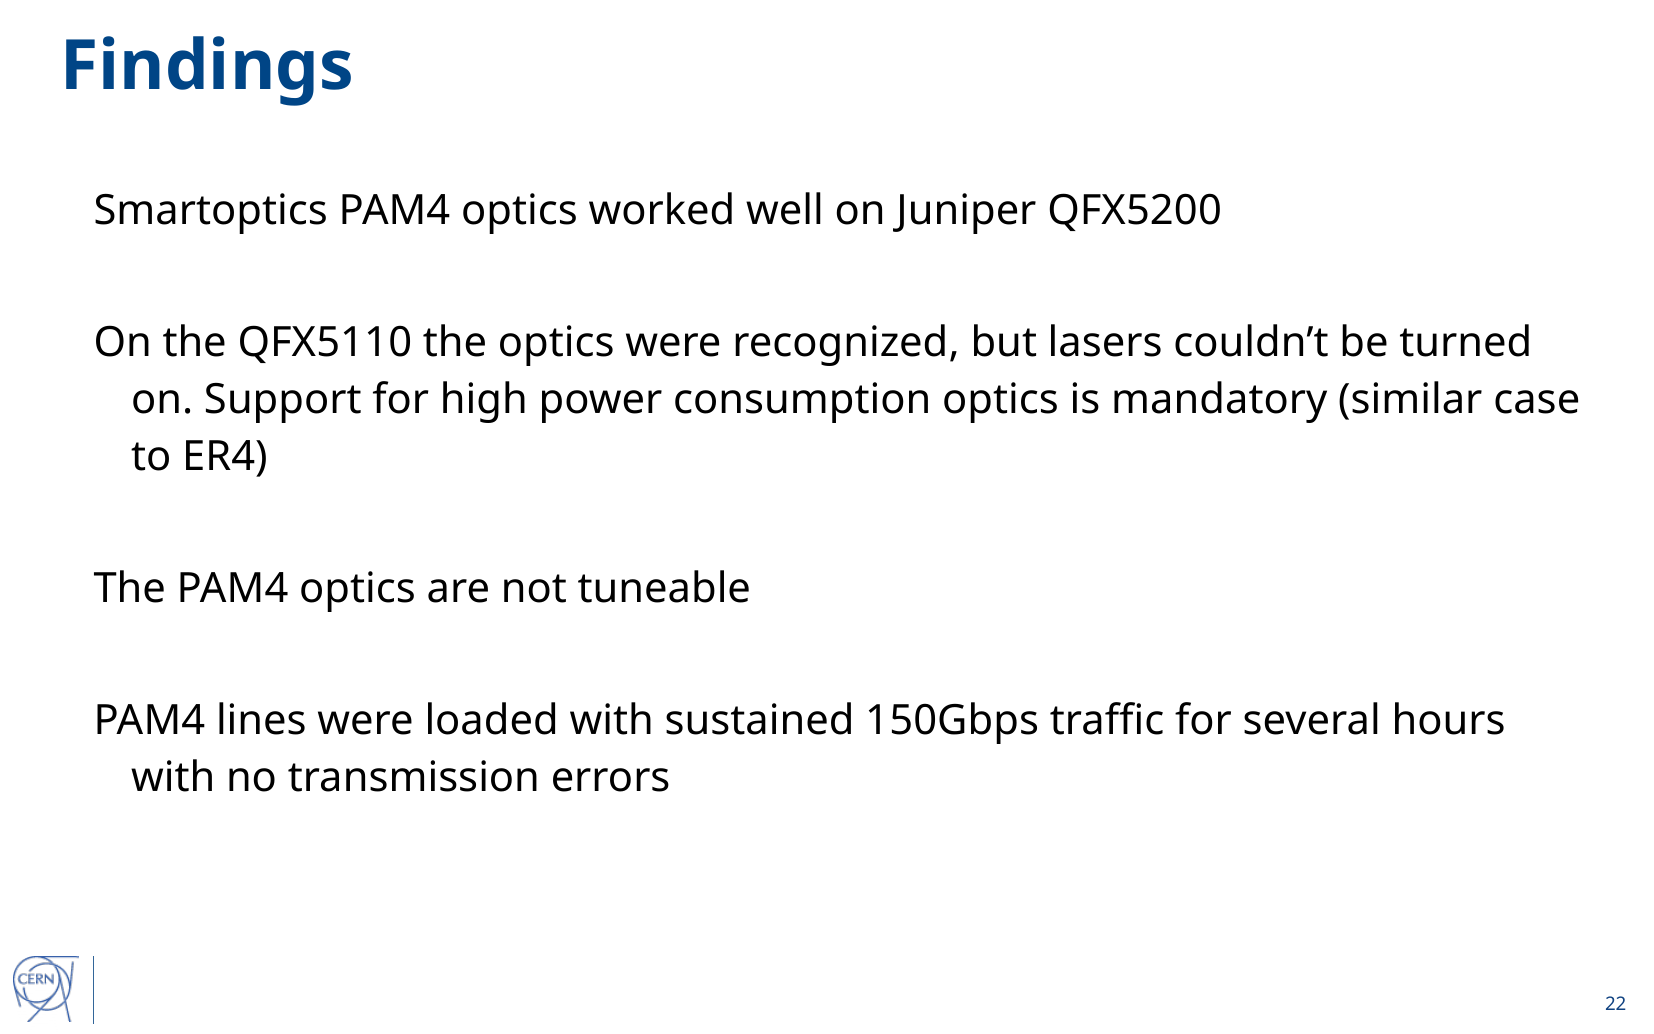

# Findings
Smartoptics PAM4 optics worked well on Juniper QFX5200
On the QFX5110 the optics were recognized, but lasers couldn’t be turned on. Support for high power consumption optics is mandatory (similar case to ER4)
The PAM4 optics are not tuneable
PAM4 lines were loaded with sustained 150Gbps traffic for several hours with no transmission errors